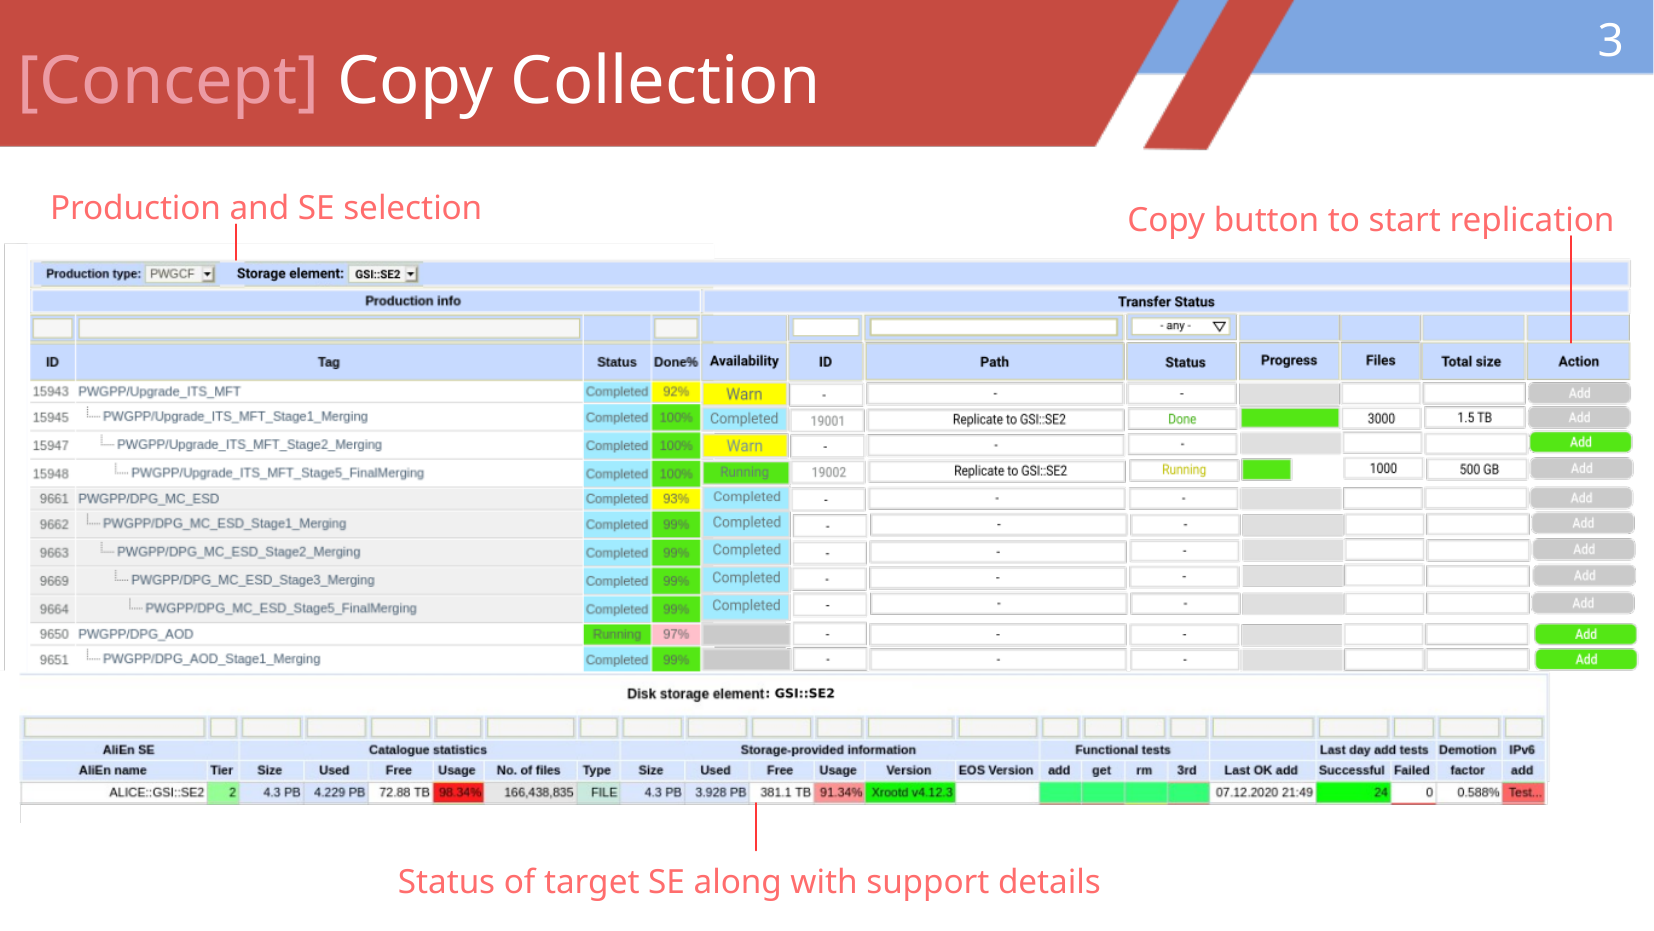

# [Concept] Copy Collection
Production and SE selection
Copy button to start replication
Status of target SE along with support details